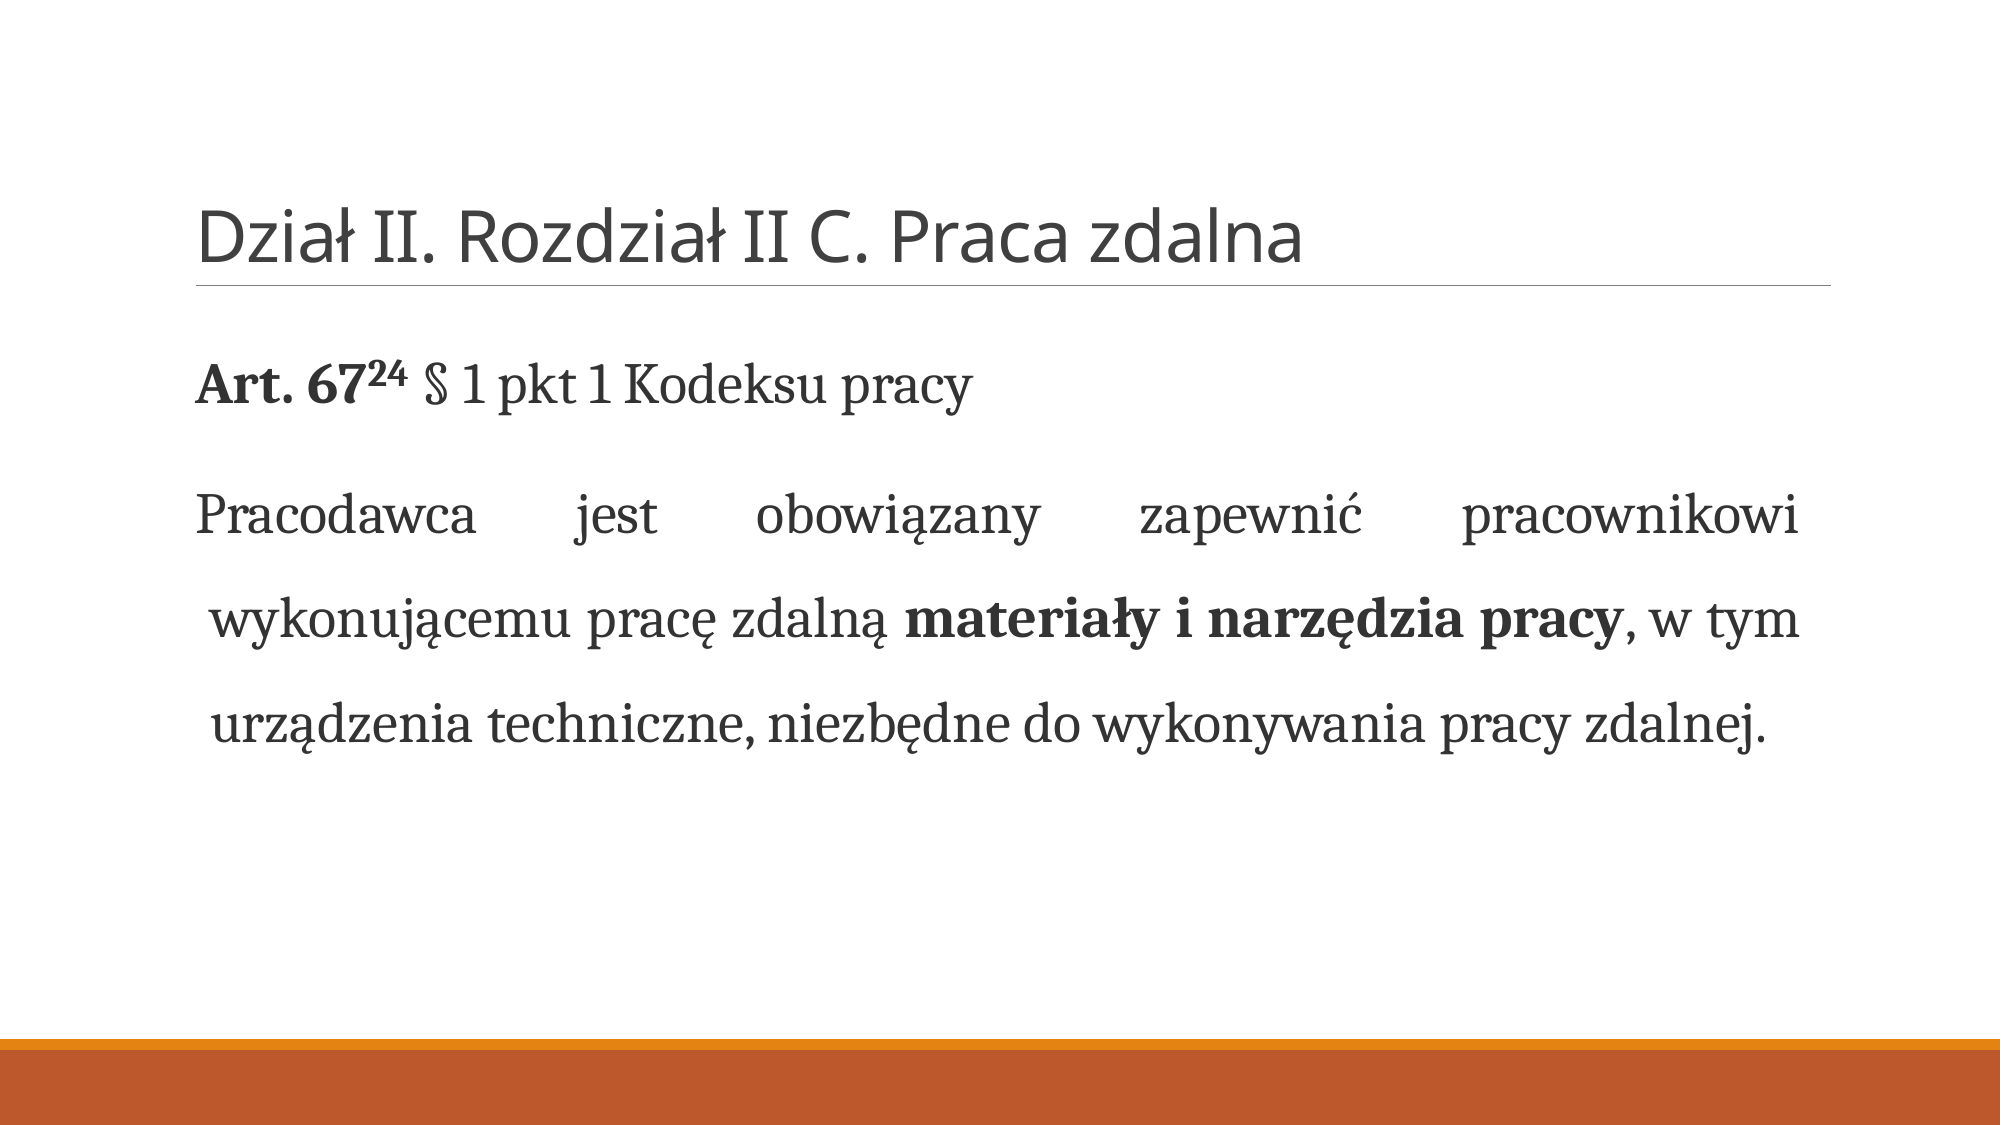

# Roz. IIC w dziale II Kodeksu pracy 7 kwietnia 2023 r. Dział II. Rozdział II C. Praca zdalna
Art. 6724 § 1 pkt 1 Kodeksu pracy
Pracodawca jest obowiązany zapewnić pracownikowi wykonującemu pracę zdalną materiały i narzędzia pracy, w tym urządzenia techniczne, niezbędne do wykonywania pracy zdalnej.